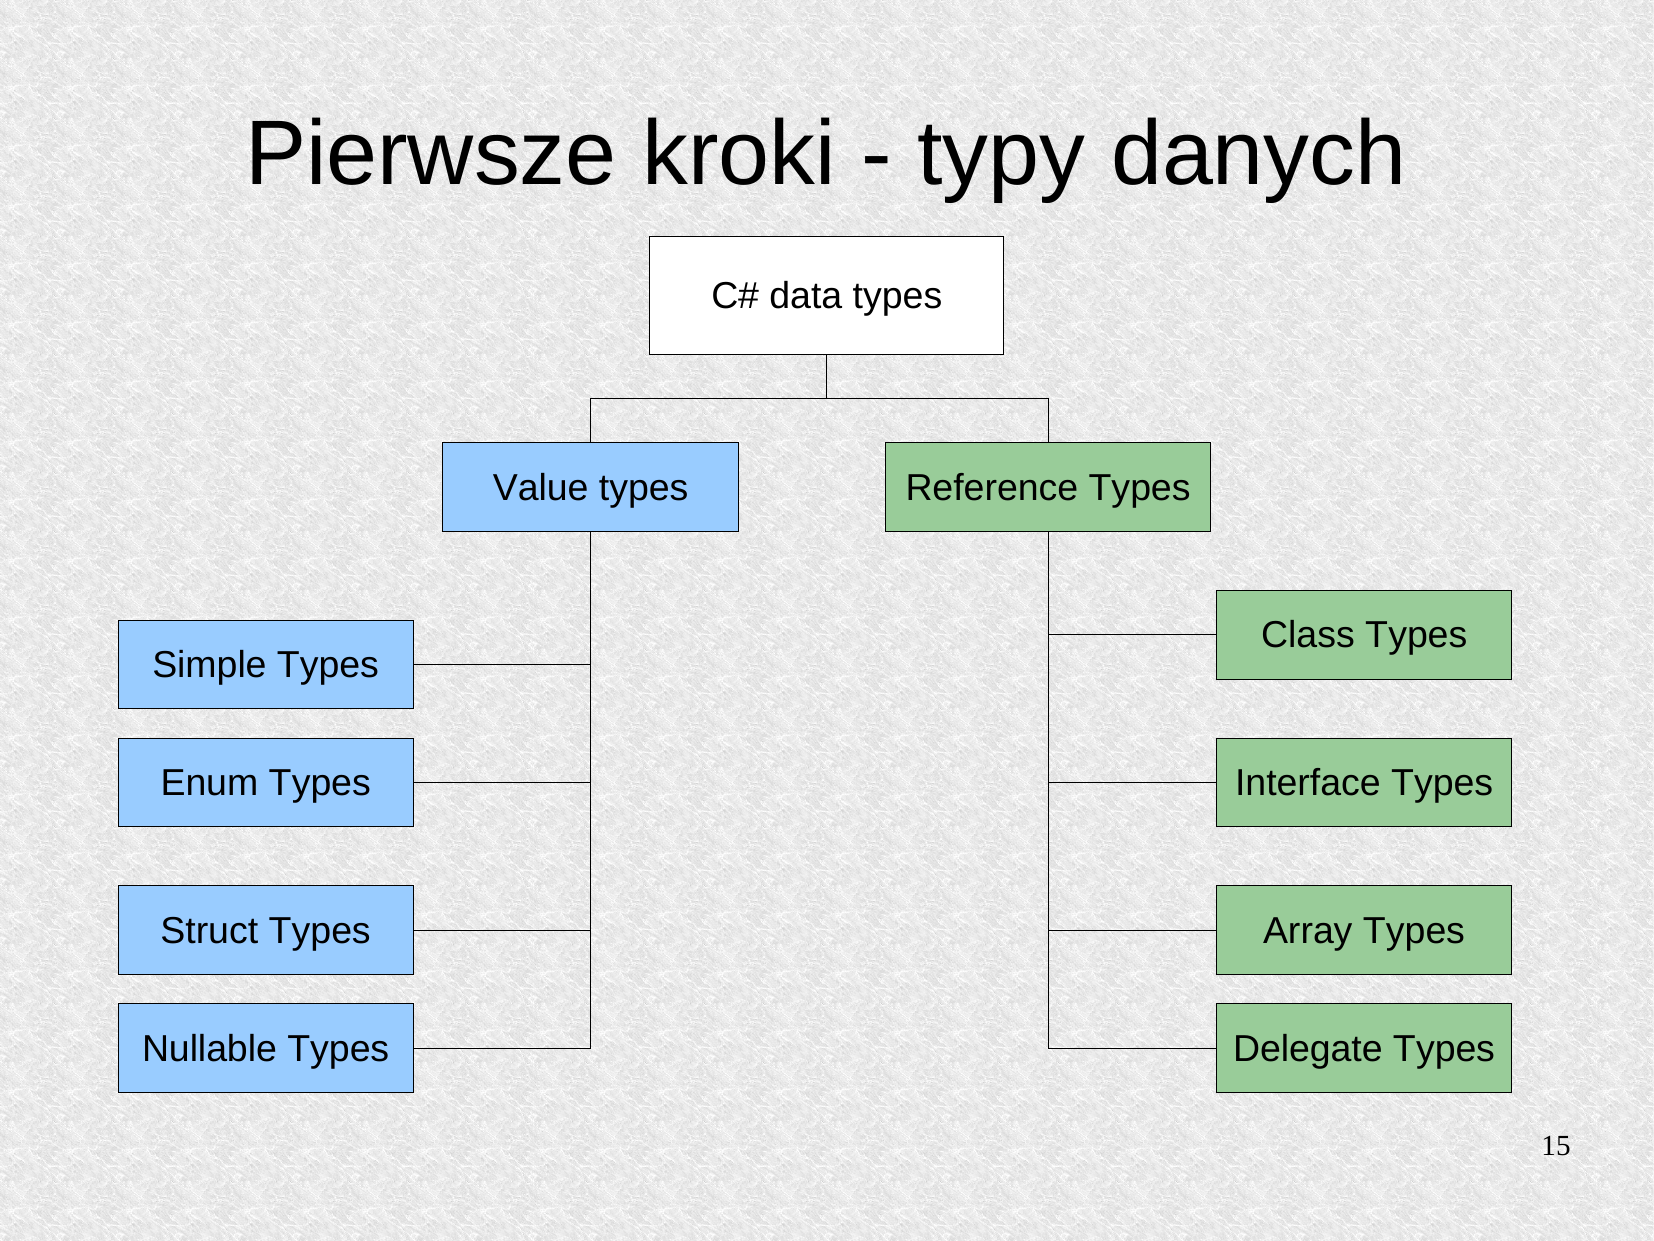

# Pierwsze kroki - typy danych
C# data types
Value types
Reference Types
Class Types
Simple Types
Enum Types
Interface Types
Struct Types
Array Types
Nullable Types
Delegate Types
15